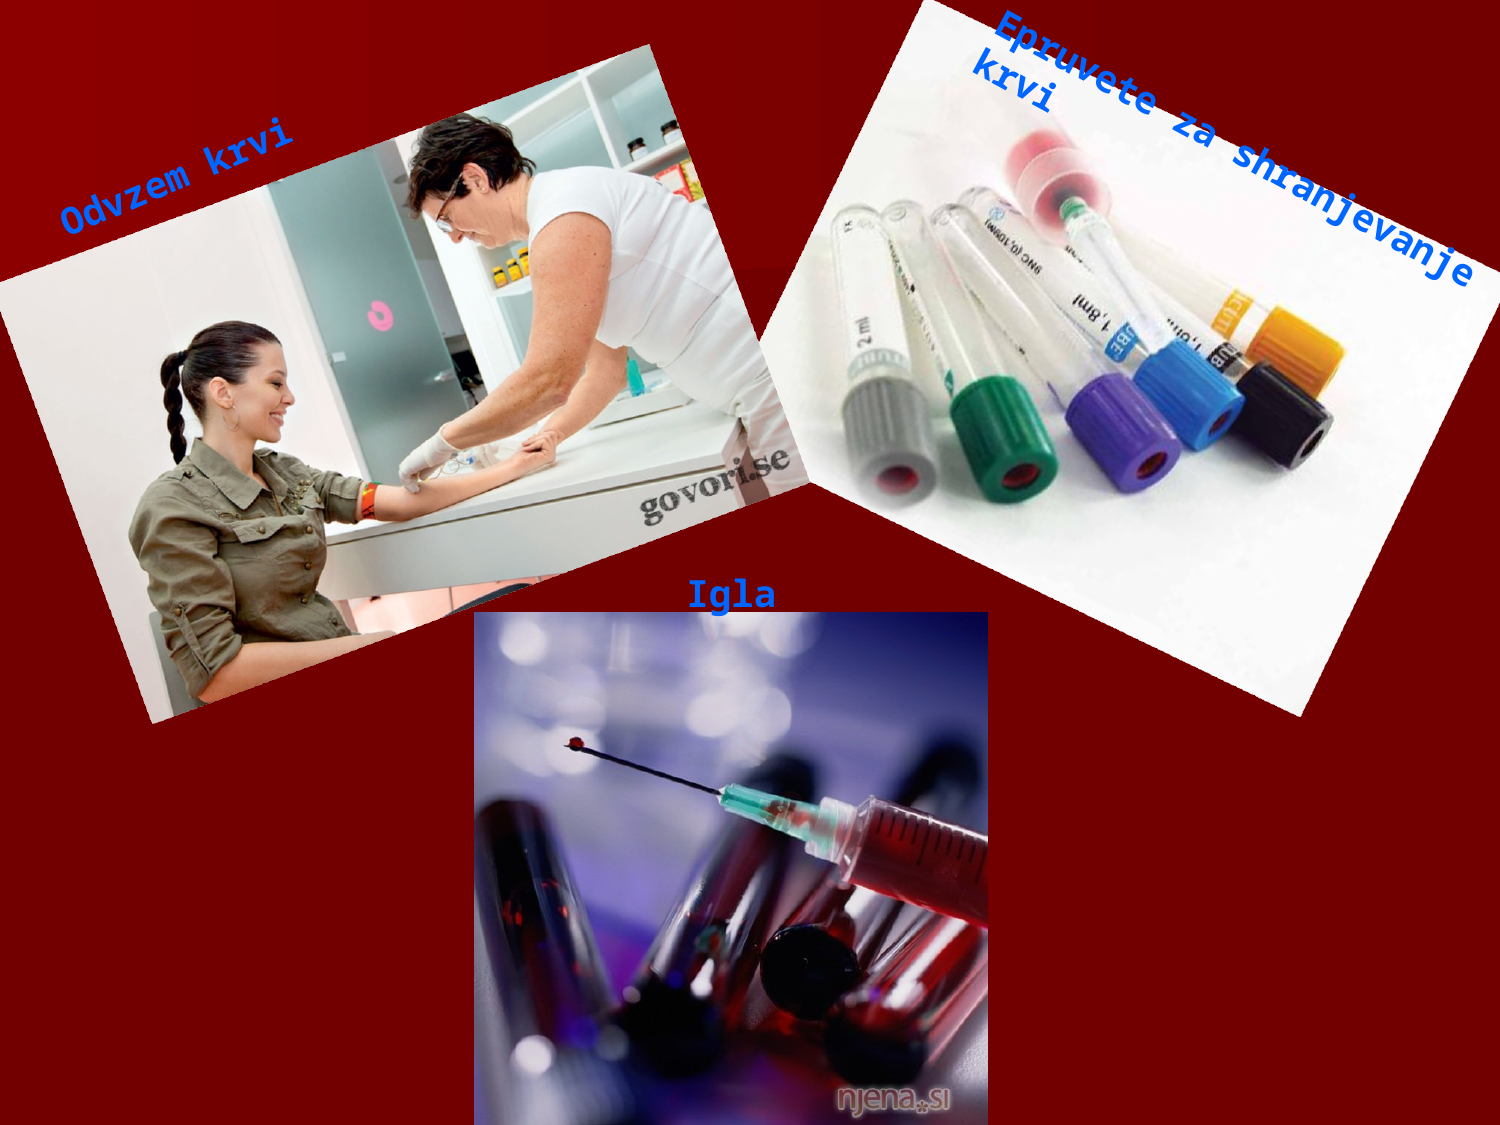

Odvzem krvi
Epruvete za shranjevanje krvi
Igla